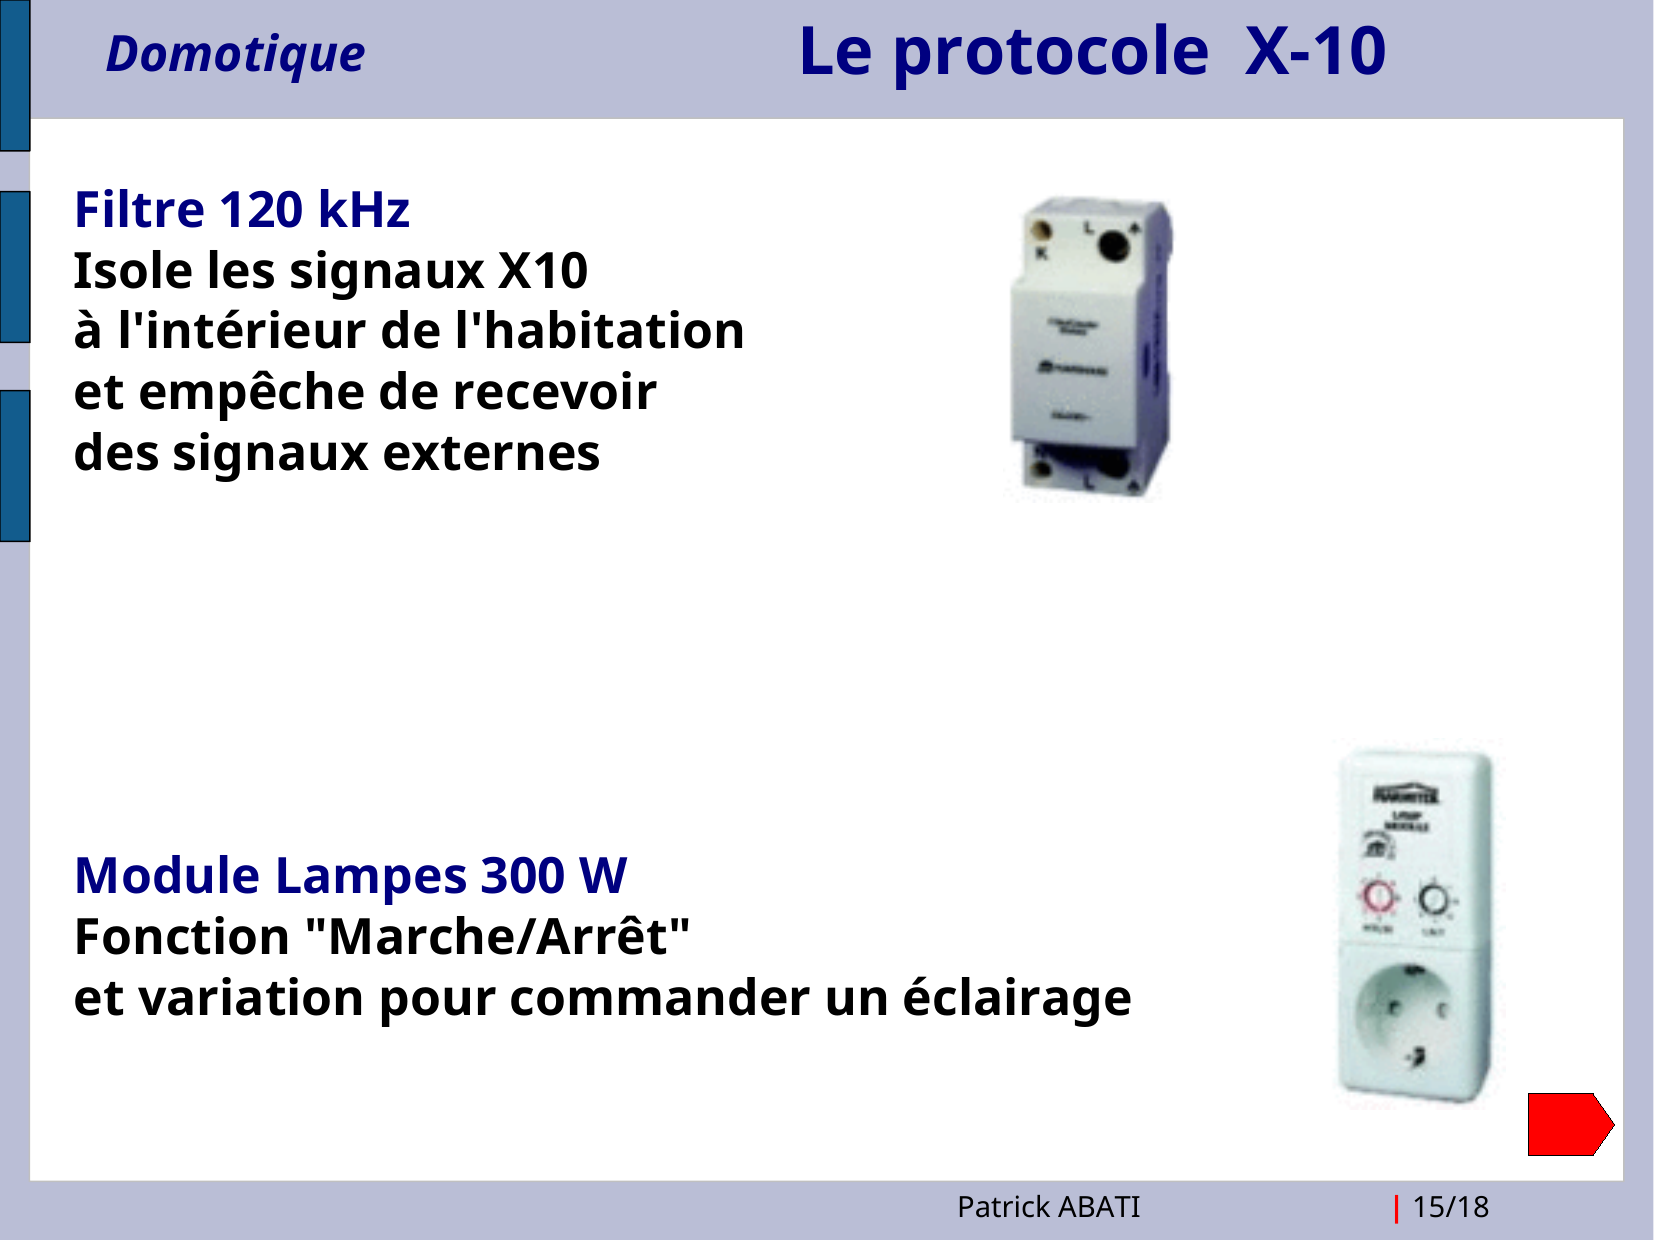

Filtre 120 kHz
Isole les signaux X10
à l'intérieur de l'habitation
et empêche de recevoir
des signaux externes
Module Lampes 300 W
Fonction "Marche/Arrêt"
et variation pour commander un éclairage